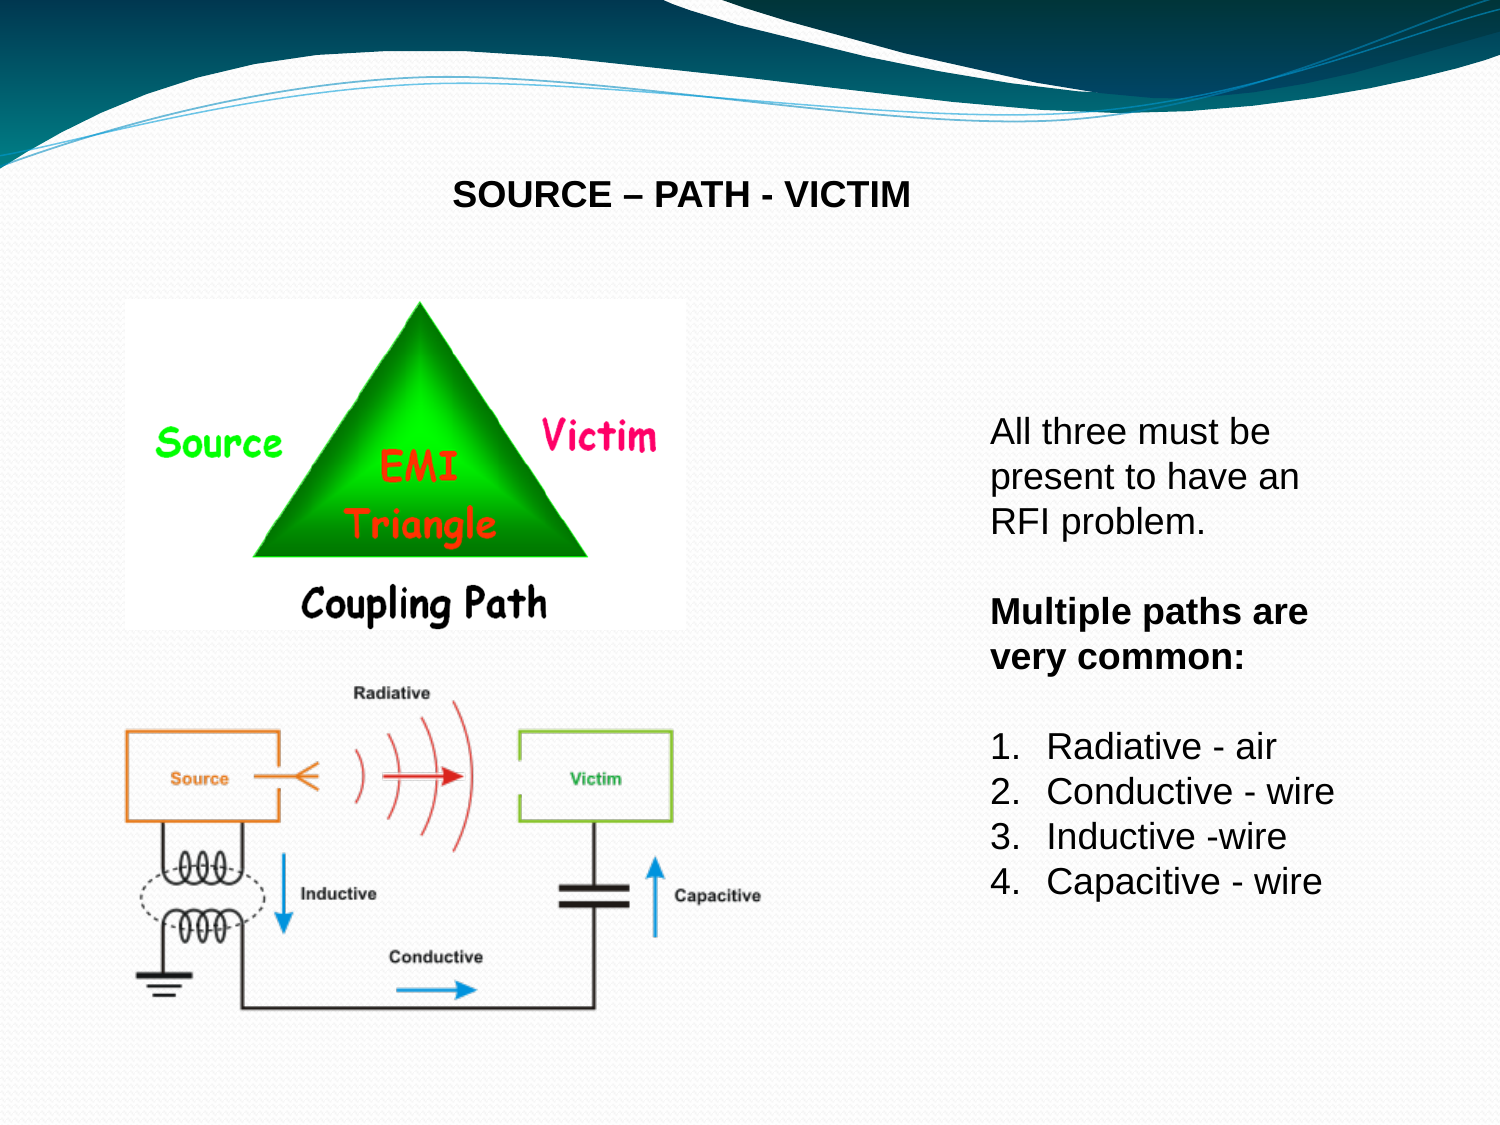

SOURCE – PATH - VICTIM
All three must be present to have an RFI problem.
Multiple paths are very common:
Radiative - air
Conductive - wire
Inductive -wire
Capacitive - wire